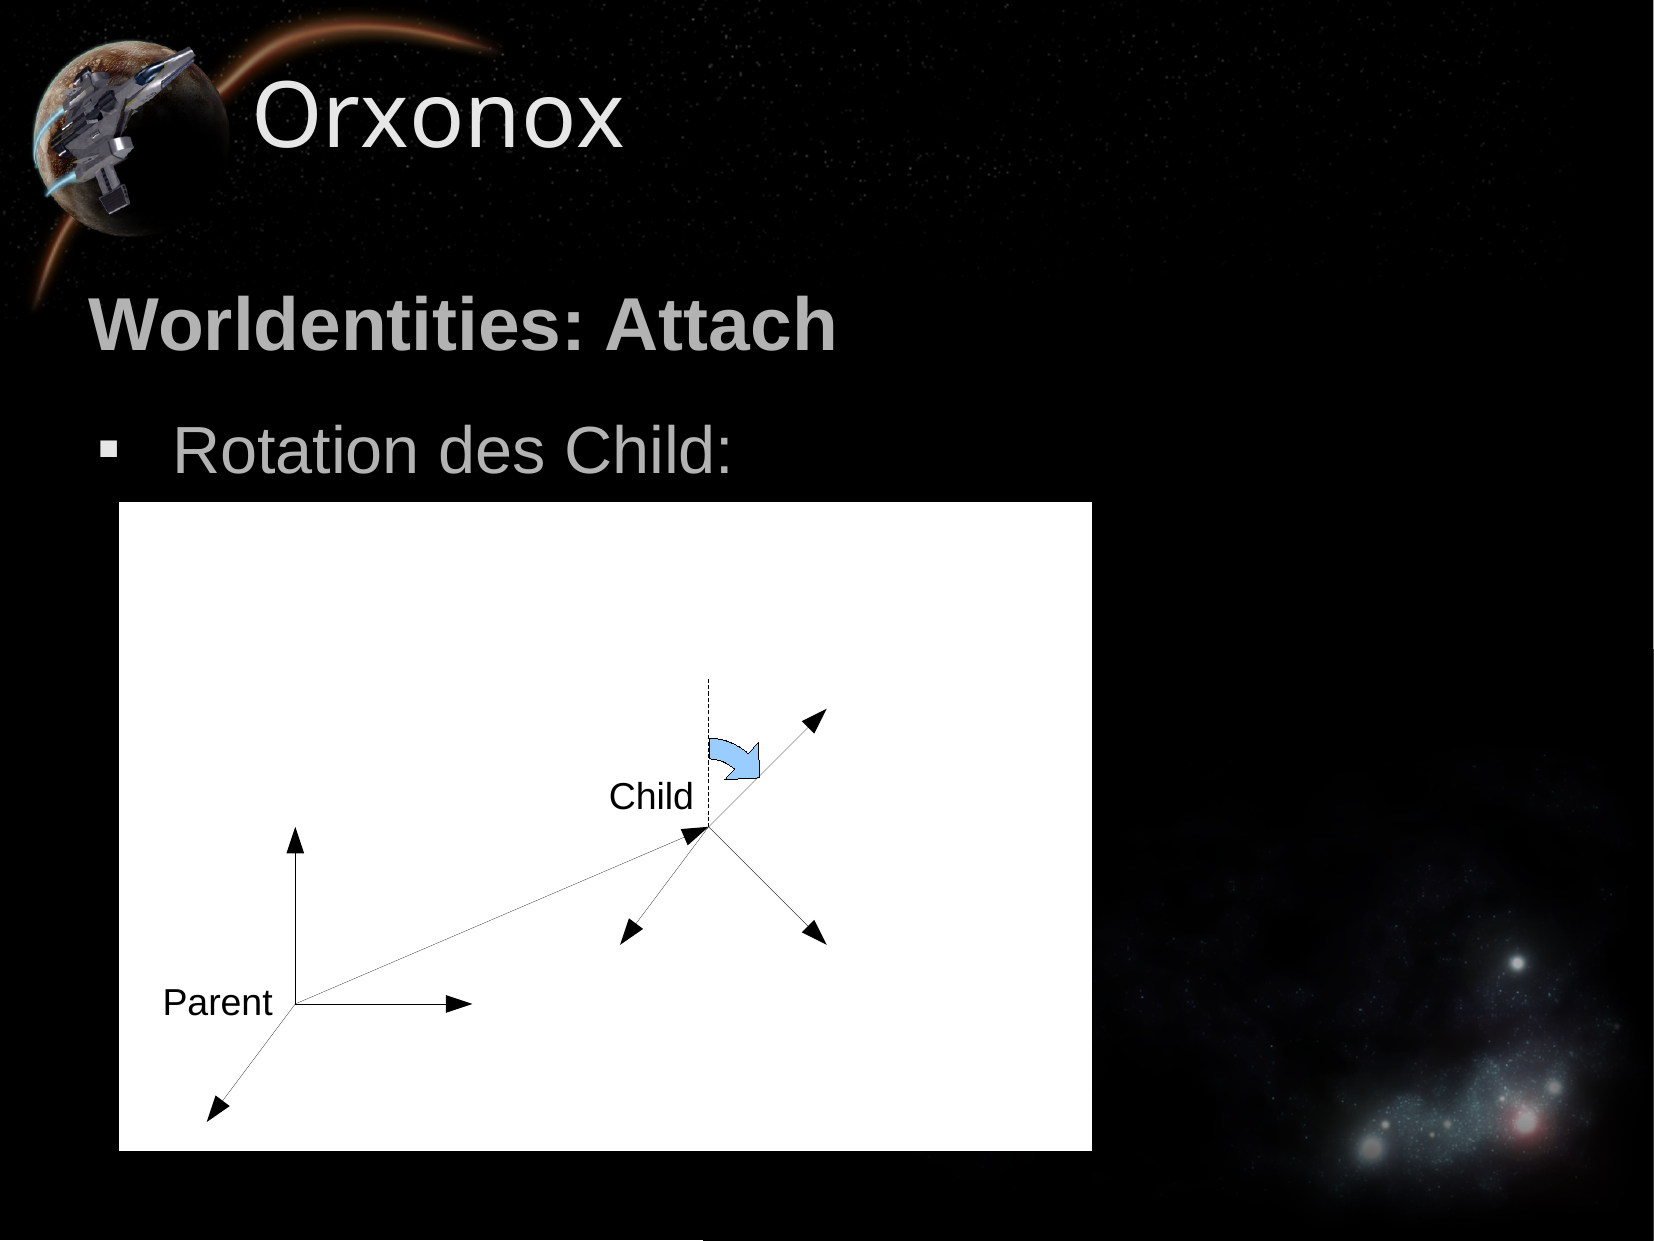

# Worldentities: Attach
 Rotation des Child:
Child
Parent